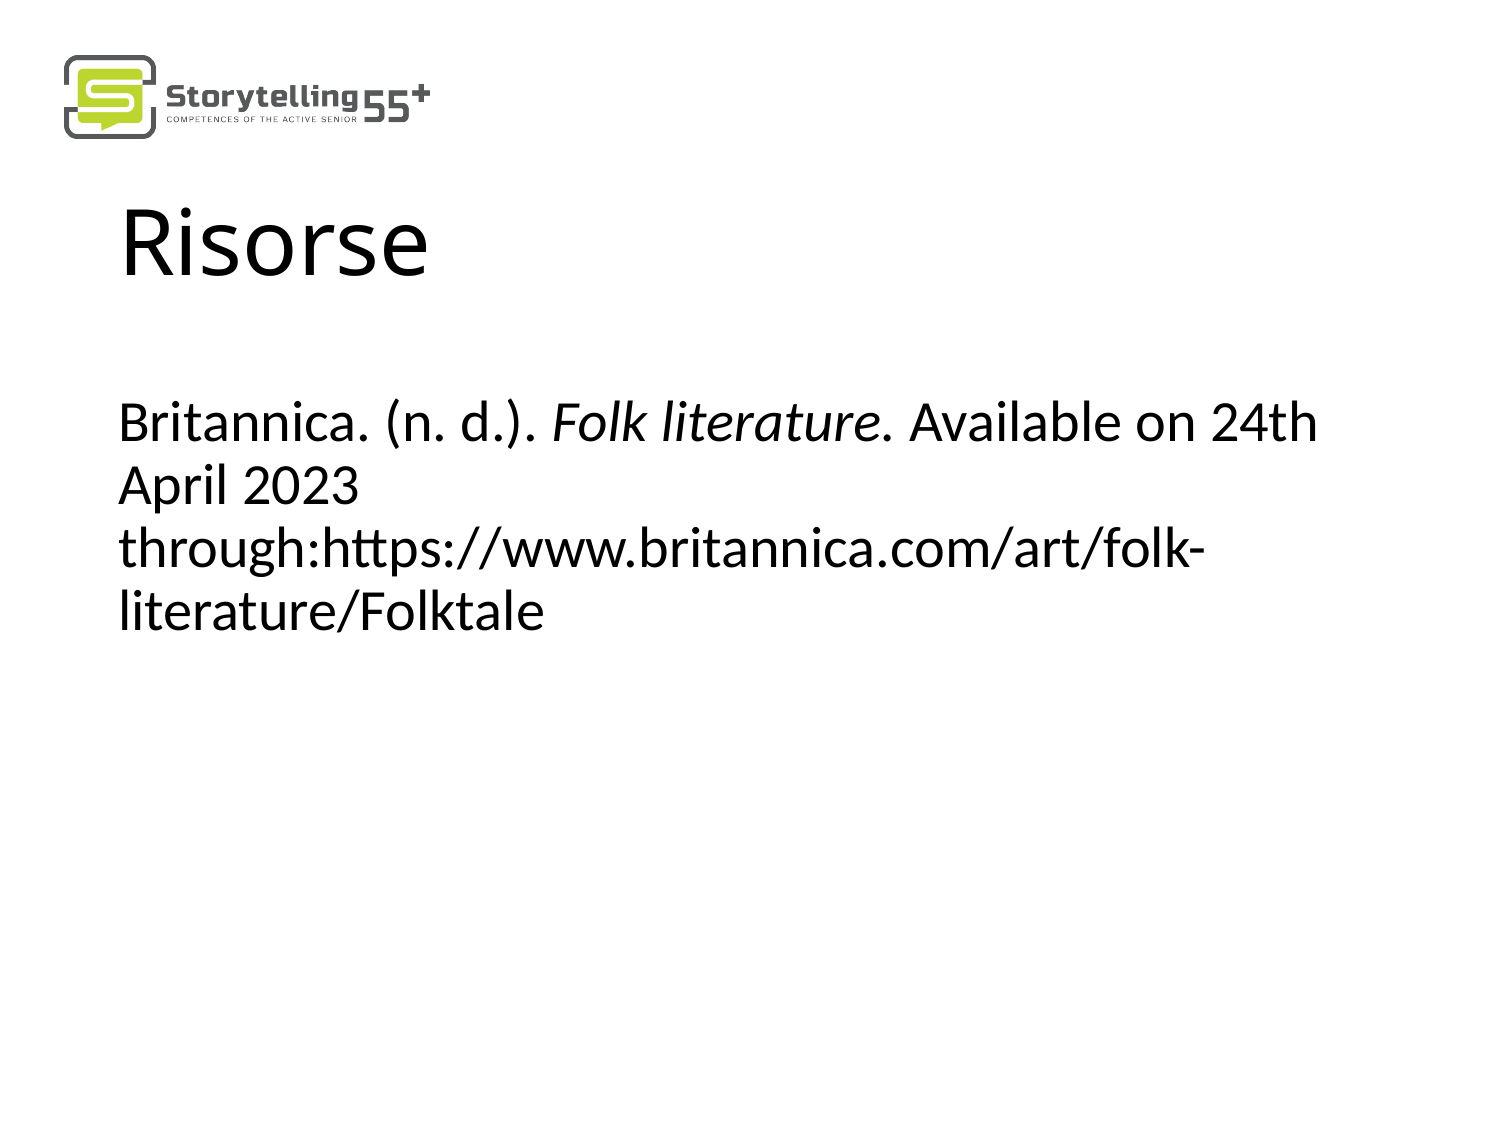

# Risorse
Britannica. (n. d.). Folk literature. Available on 24th April 2023 through:https://www.britannica.com/art/folk-literature/Folktale